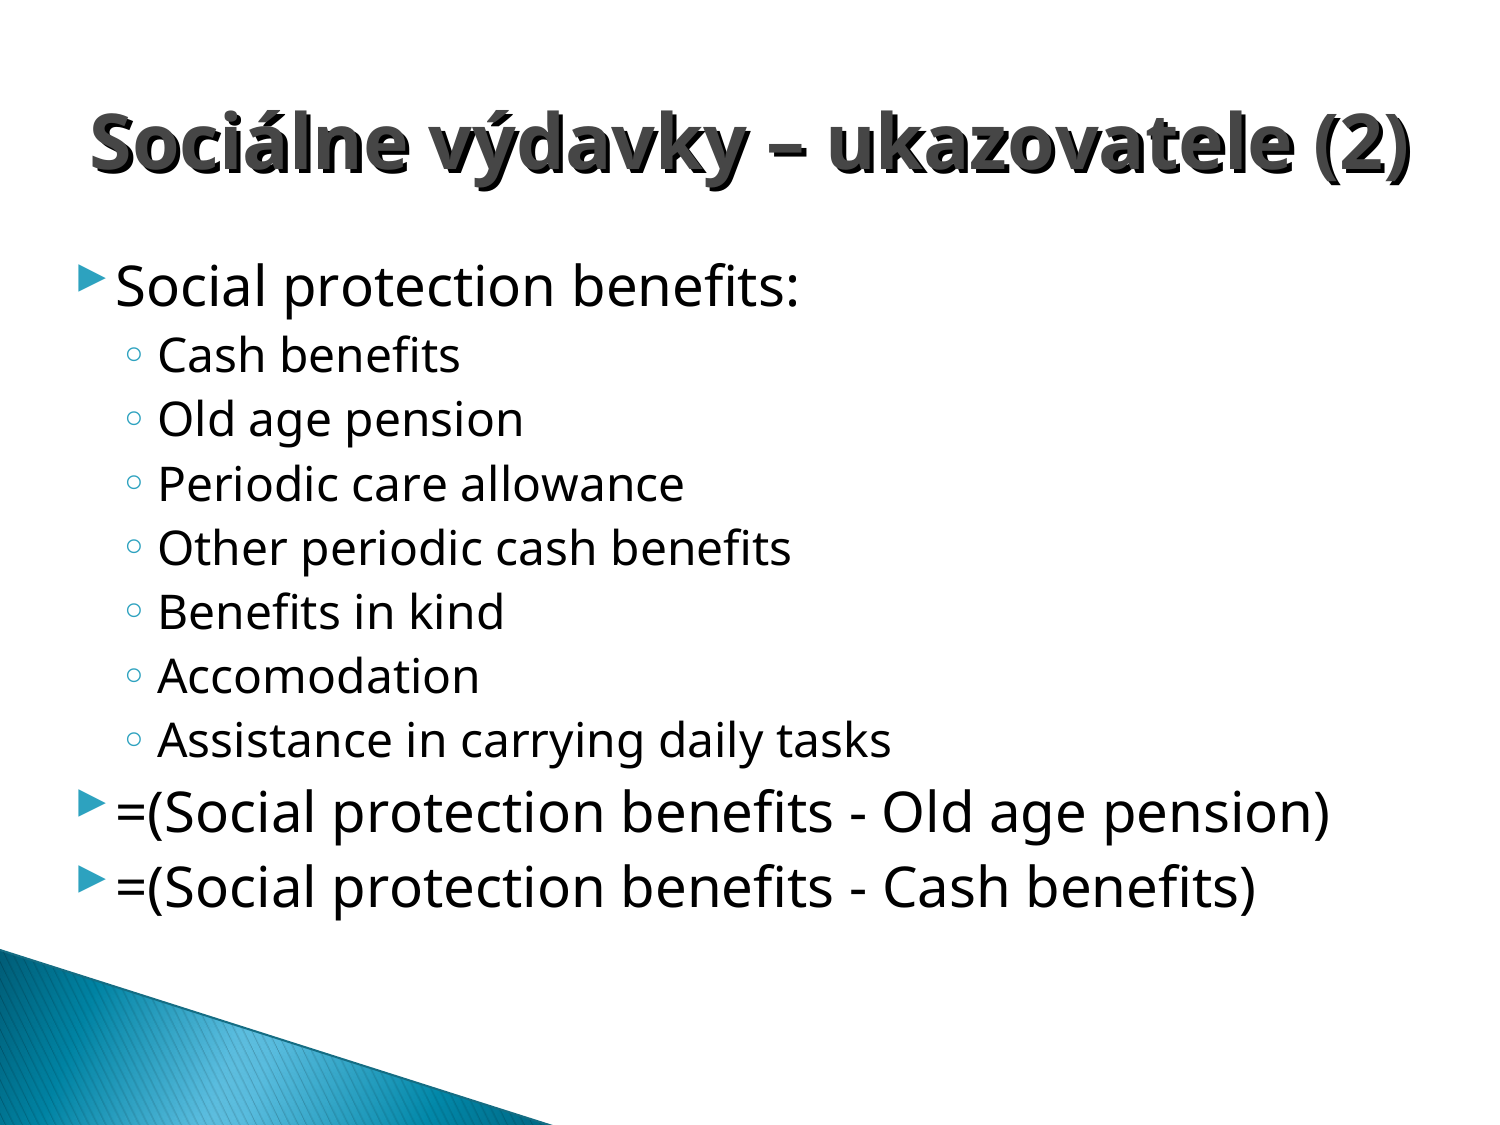

Sociálne výdavky – ukazovatele (2)
Social protection benefits:
Cash benefits
Old age pension
Periodic care allowance
Other periodic cash benefits
Benefits in kind
Accomodation
Assistance in carrying daily tasks
=(Social protection benefits - Old age pension)
=(Social protection benefits - Cash benefits)